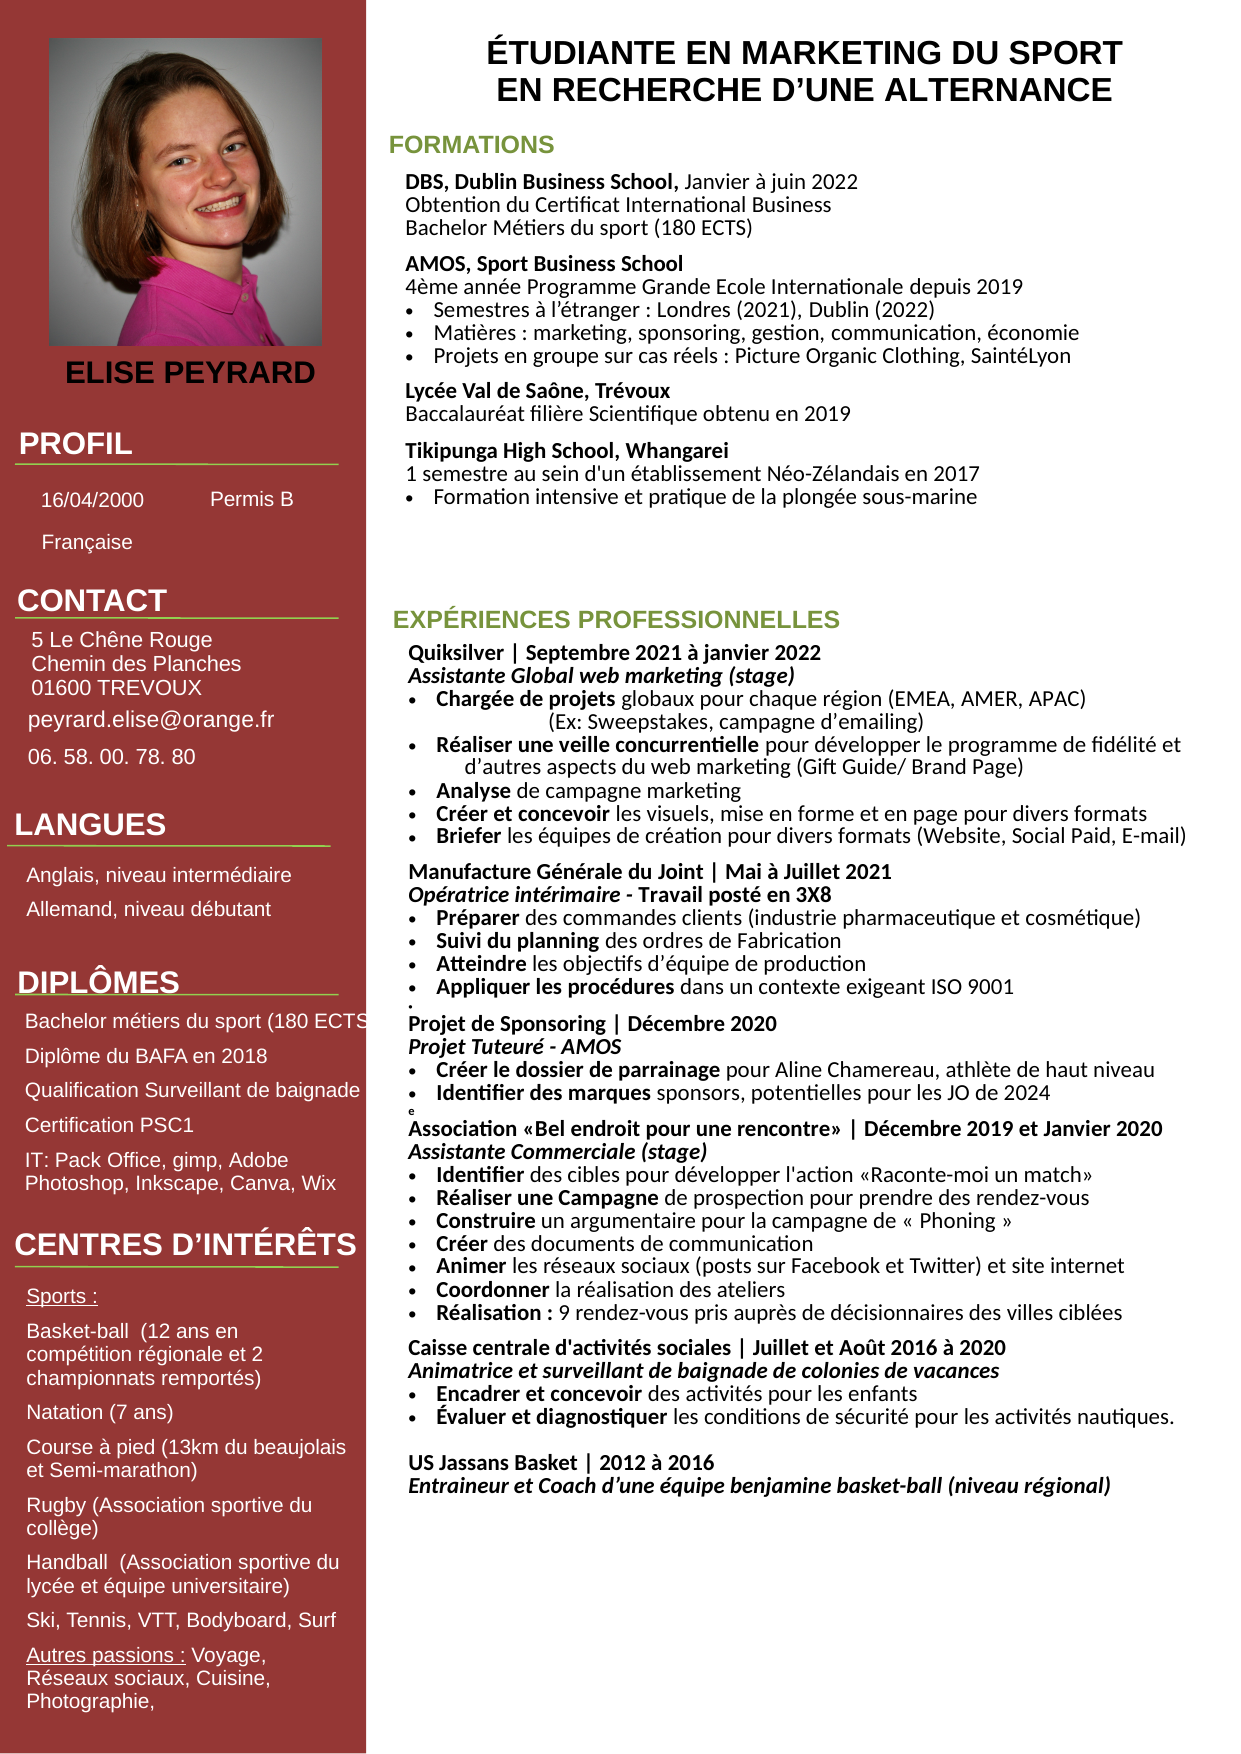

ÉTUDIANTE EN MARKETING DU SPORT
EN RECHERCHE D’UNE ALTERNANCE
FORMATIONS
DBS, Dublin Business School, Janvier à juin 2022
Obtention du Certificat International Business
Bachelor Métiers du sport (180 ECTS)
AMOS, Sport Business School
4ème année Programme Grande Ecole Internationale depuis 2019
Semestres à l’étranger : Londres (2021), Dublin (2022)
Matières : marketing, sponsoring, gestion, communication, économie
Projets en groupe sur cas réels : Picture Organic Clothing, SaintéLyon
Lycée Val de Saône, Trévoux
Baccalauréat filière Scientifique obtenu en 2019
Tikipunga High School, Whangarei
1 semestre au sein d'un établissement Néo-Zélandais en 2017
Formation intensive et pratique de la plongée sous-marine
 ELISE PEYRARD
PROFIL
Permis B
16/04/2000
Française
CONTACT
5 Le Chêne Rouge
Chemin des Planches
01600 TREVOUX
peyrard.elise@orange.fr
06. 58. 00. 78. 80
EXPÉRIENCES PROFESSIONNELLES
Quiksilver | Septembre 2021 à janvier 2022
Assistante Global web marketing (stage)
Chargée de projets globaux pour chaque région (EMEA, AMER, APAC) (Ex: Sweepstakes, campagne d’emailing)
Réaliser une veille concurrentielle pour développer le programme de fidélité et d’autres aspects du web marketing (Gift Guide/ Brand Page)
Analyse de campagne marketing
Créer et concevoir les visuels, mise en forme et en page pour divers formats
Briefer les équipes de création pour divers formats (Website, Social Paid, E-mail)
Manufacture Générale du Joint | Mai à Juillet 2021
Opératrice intérimaire - Travail posté en 3X8
Préparer des commandes clients (industrie pharmaceutique et cosmétique)
Suivi du planning des ordres de Fabrication
Atteindre les objectifs d’équipe de production
Appliquer les procédures dans un contexte exigeant ISO 9001
Projet de Sponsoring | Décembre 2020
Projet Tuteuré - AMOS
Créer le dossier de parrainage pour Aline Chamereau, athlète de haut niveau
Identifier des marques sponsors, potentielles pour les JO de 2024
e
Association «Bel endroit pour une rencontre» | Décembre 2019 et Janvier 2020
Assistante Commerciale (stage)
Identifier des cibles pour développer l'action «Raconte-moi un match»
Réaliser une Campagne de prospection pour prendre des rendez-vous
Construire un argumentaire pour la campagne de « Phoning »
Créer des documents de communication
Animer les réseaux sociaux (posts sur Facebook et Twitter) et site internet
Coordonner la réalisation des ateliers
Réalisation : 9 rendez-vous pris auprès de décisionnaires des villes ciblées
Caisse centrale d'activités sociales | Juillet et Août 2016 à 2020
Animatrice et surveillant de baignade de colonies de vacances
Encadrer et concevoir des activités pour les enfants
Évaluer et diagnostiquer les conditions de sécurité pour les activités nautiques.
US Jassans Basket | 2012 à 2016
Entraineur et Coach d’une équipe benjamine basket-ball (niveau régional)
LANGUES
Anglais, niveau intermédiaire
Allemand, niveau débutant
DIPLÔMES
Bachelor métiers du sport (180 ECTS)
Diplôme du BAFA en 2018
Qualification Surveillant de baignade
Certification PSC1
IT: Pack Office, gimp, Adobe Photoshop, Inkscape, Canva, Wix
CENTRES D’INTÉRÊTS
Sports :
Basket-ball (12 ans en compétition régionale et 2 championnats remportés)
Natation (7 ans)
Course à pied (13km du beaujolais et Semi-marathon)
Rugby (Association sportive du collège)
Handball (Association sportive du lycée et équipe universitaire)
Ski, Tennis, VTT, Bodyboard, Surf
Autres passions : Voyage, Réseaux sociaux, Cuisine, Photographie,